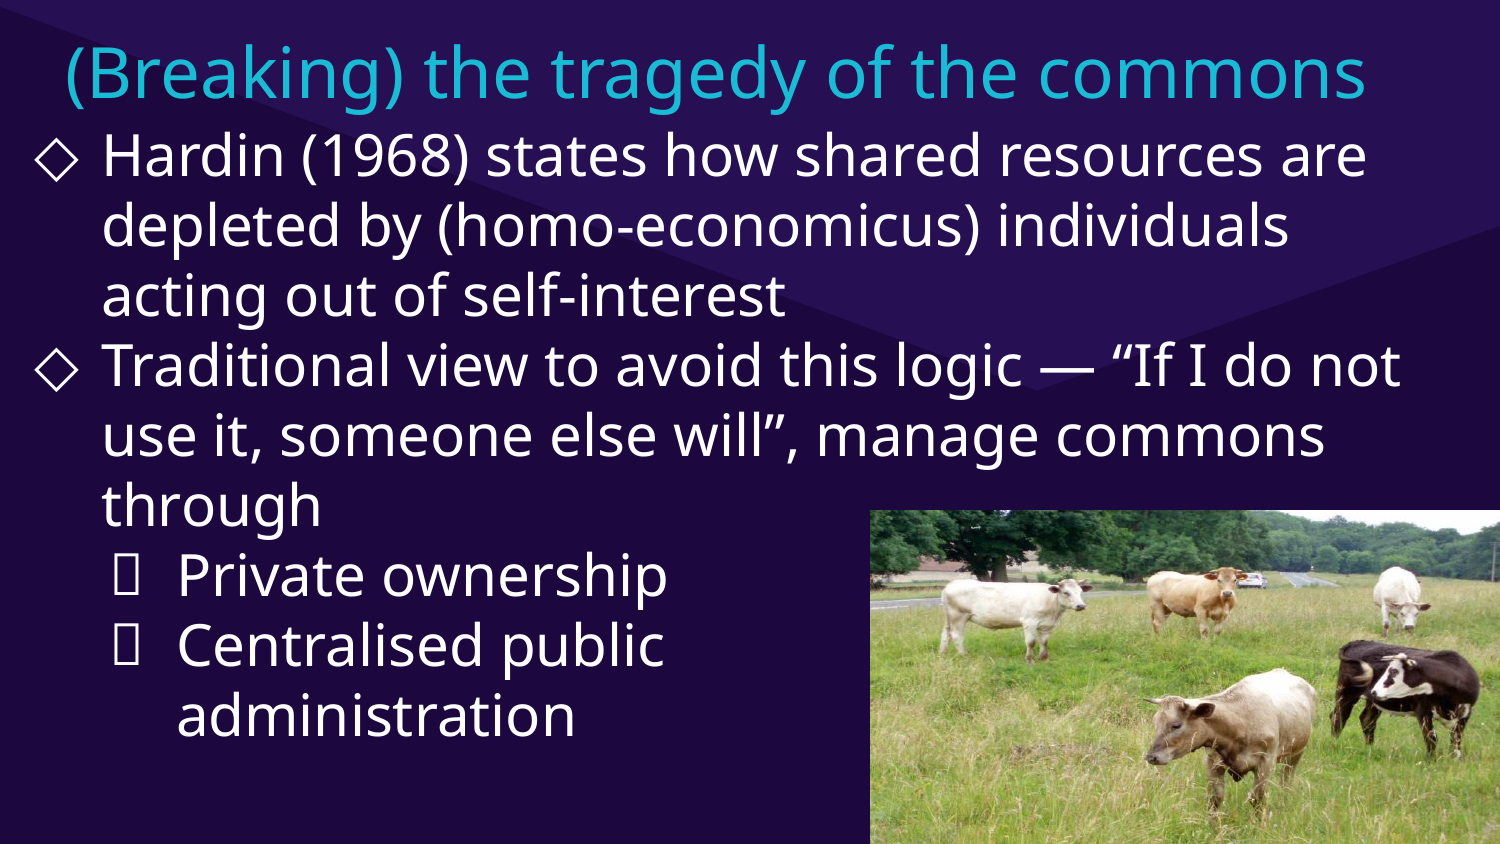

# (Breaking) the tragedy of the commons
Hardin (1968) states how shared resources are depleted by (homo-economicus) individuals acting out of self-interest
Traditional view to avoid this logic — “If I do not use it, someone else will”, manage commons through
Private ownership
Centralised public
administration